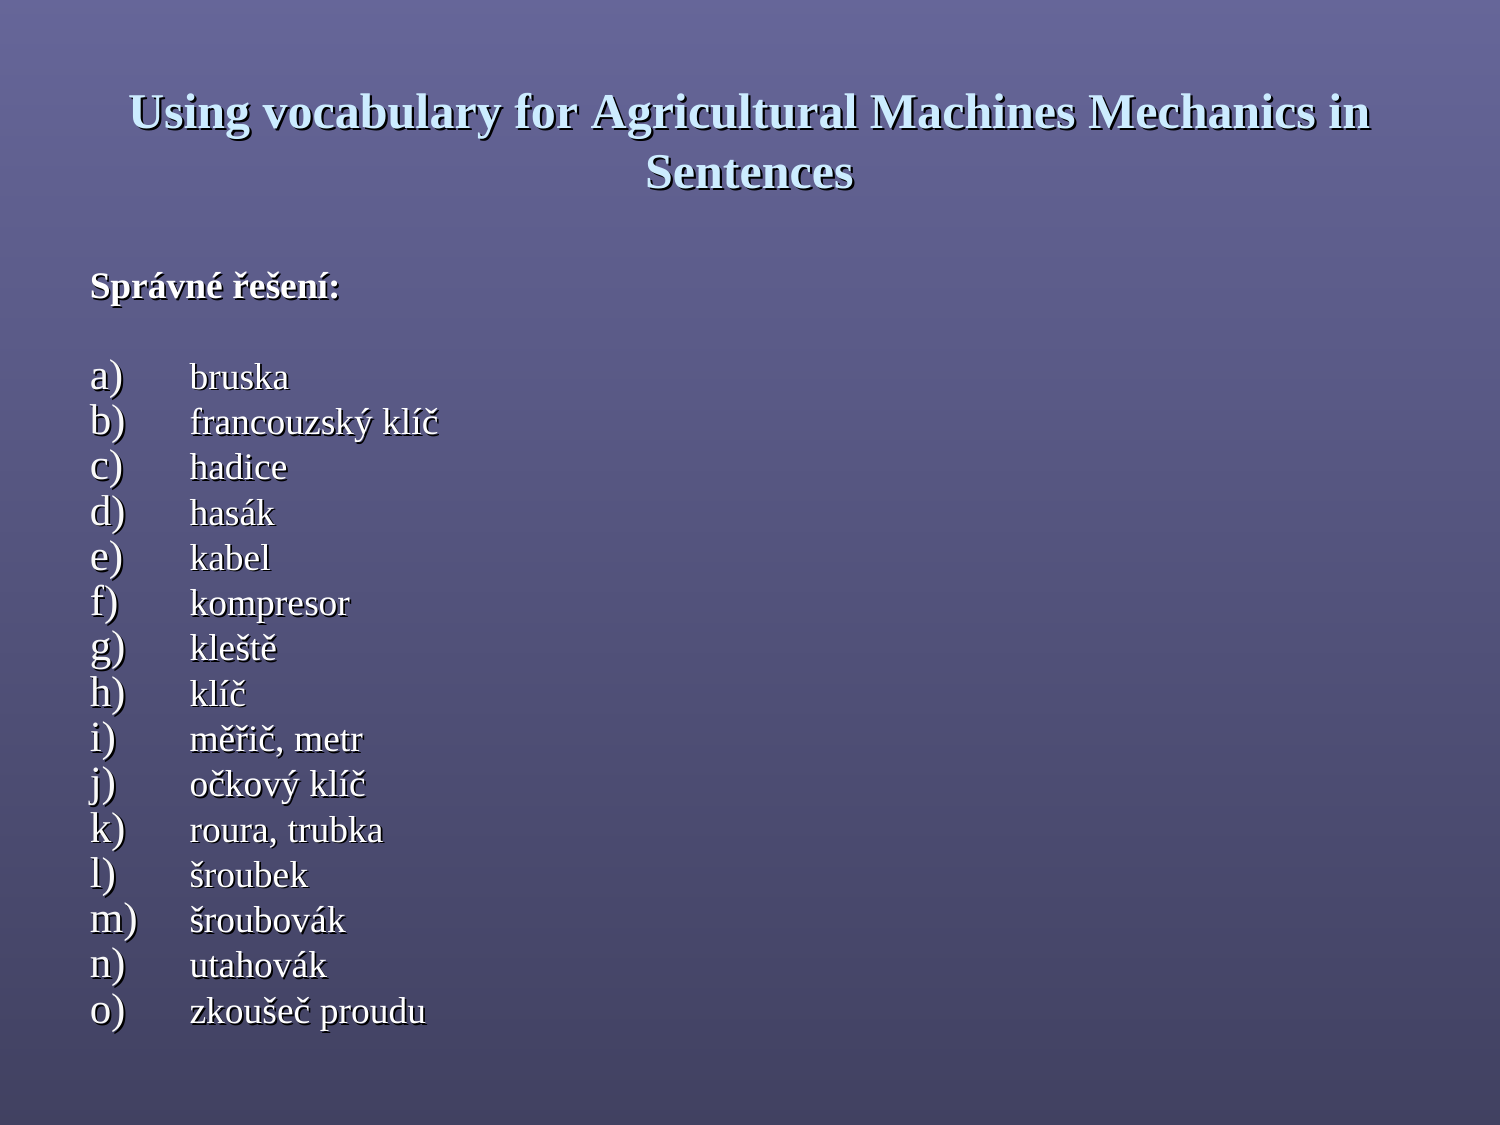

# Using vocabulary for Agricultural Machines Mechanics in Sentences
Správné řešení:
bruska
francouzský klíč
hadice
hasák
kabel
kompresor
kleště
klíč
měřič, metr
očkový klíč
roura, trubka
šroubek
šroubovák
utahovák
zkoušeč proudu